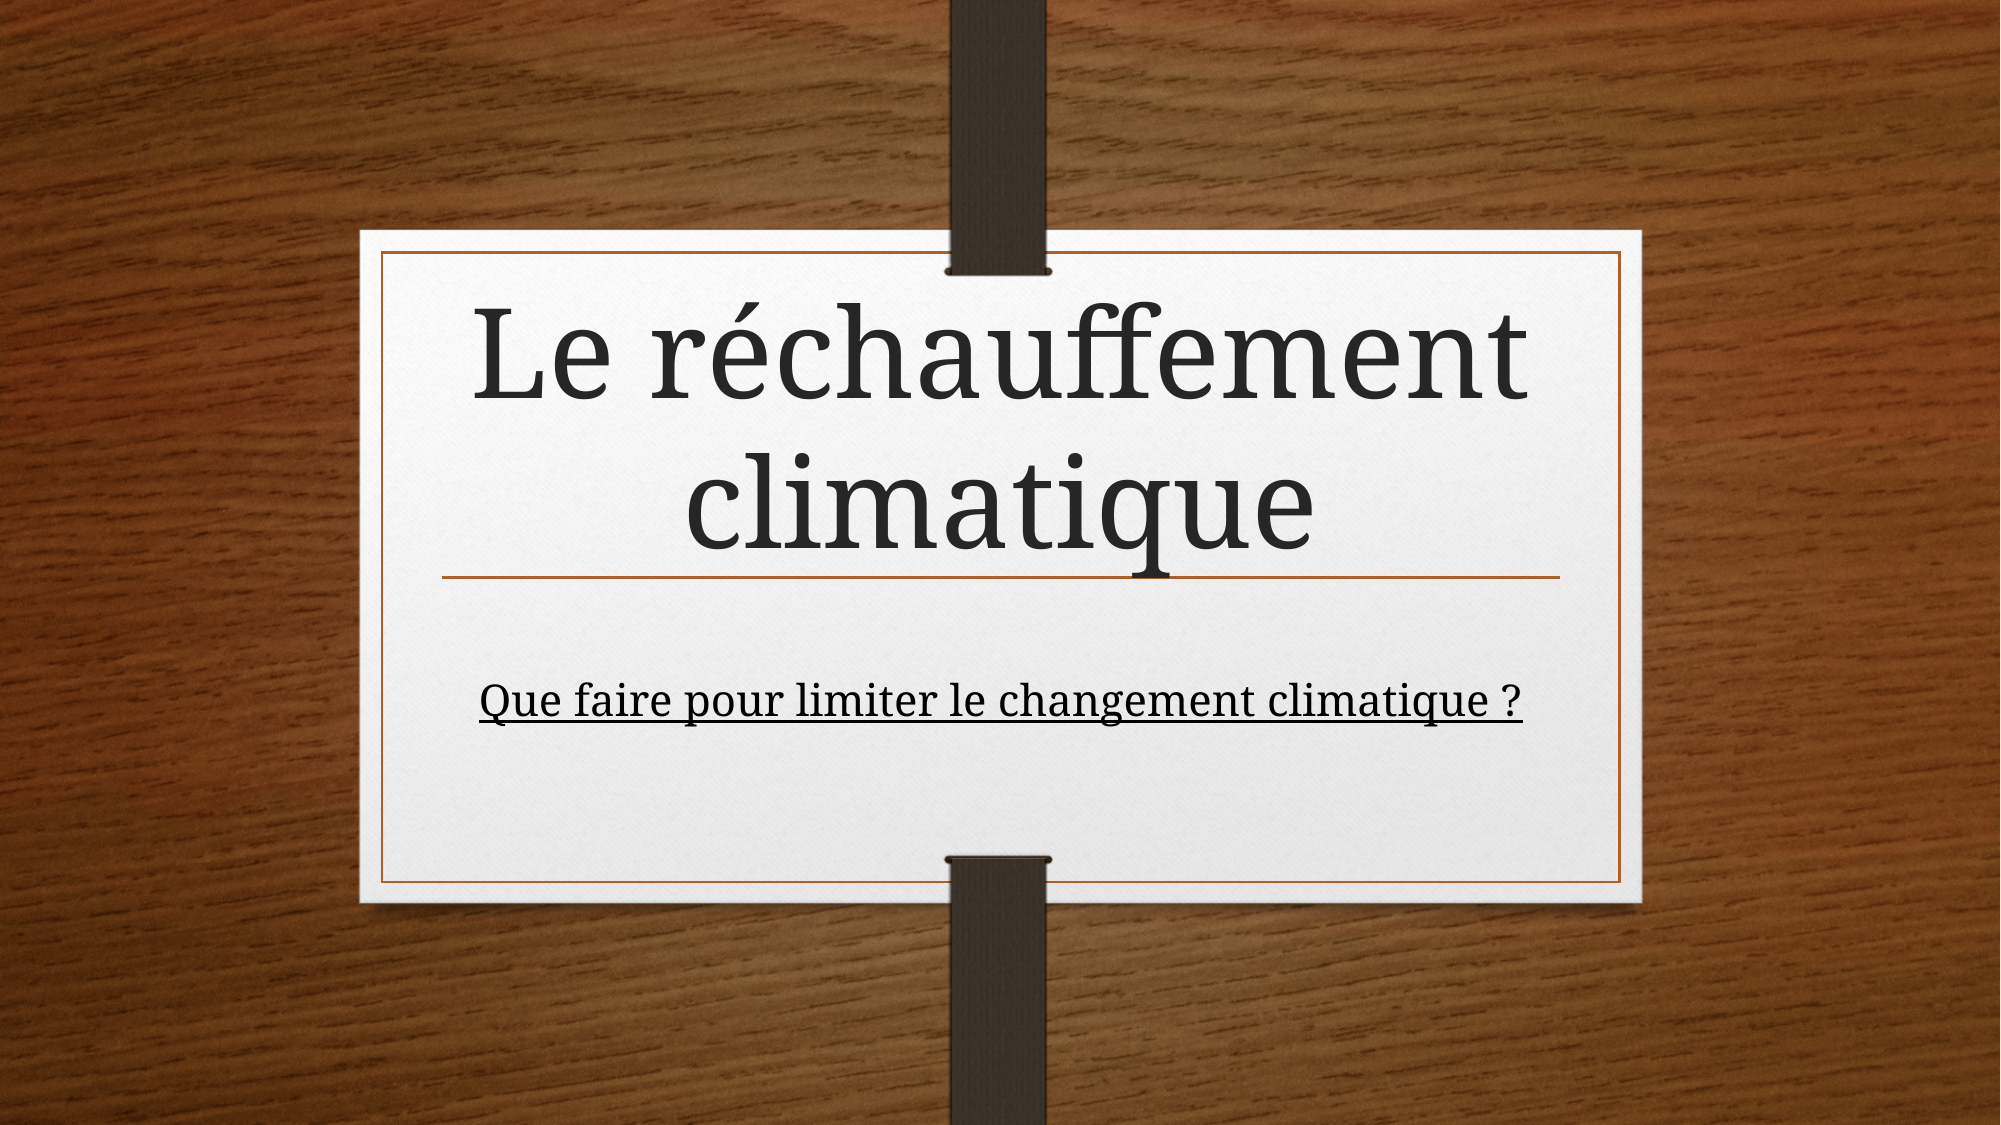

# Le réchauffement climatique
Que faire pour limiter le changement climatique ?